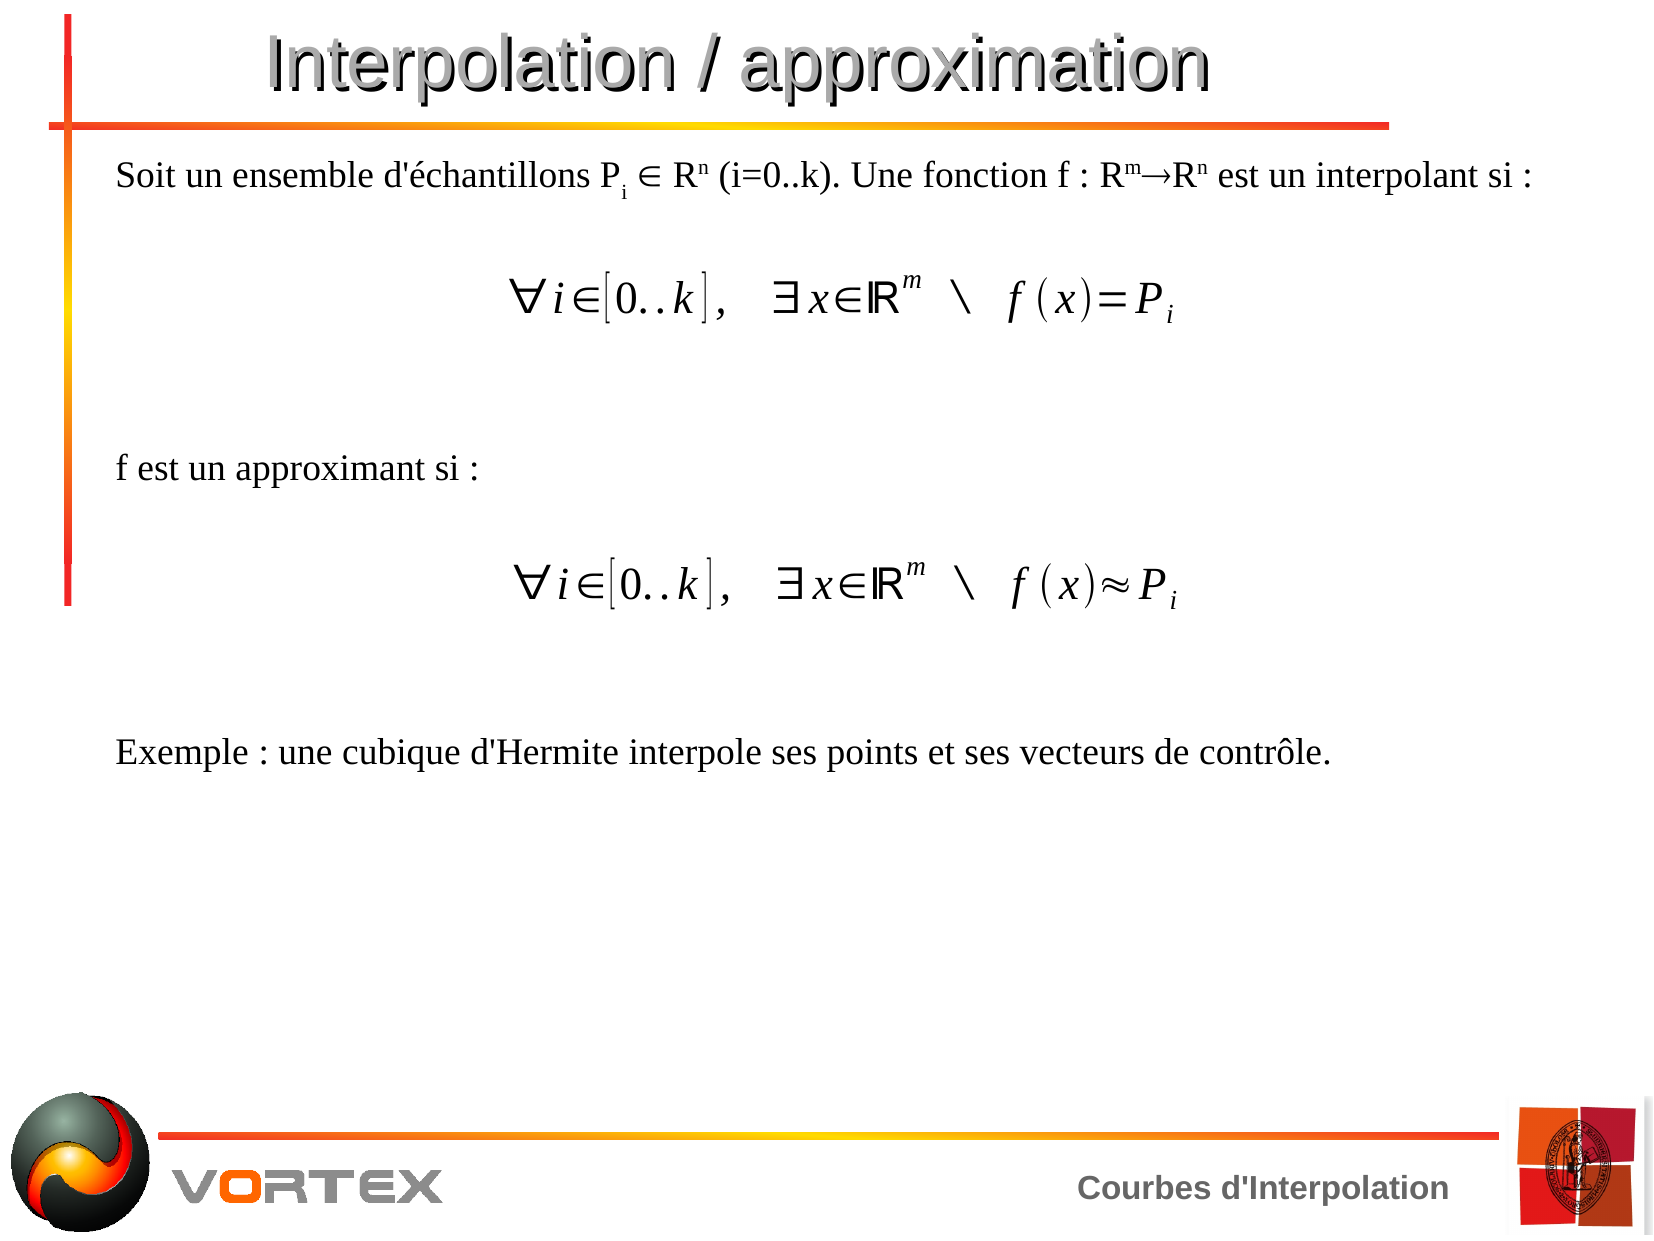

# Interpolation / approximation
Soit un ensemble d'échantillons Pi  Rn (i=0..k). Une fonction f : RmRn est un interpolant si :
f est un approximant si :
Exemple : une cubique d'Hermite interpole ses points et ses vecteurs de contrôle.